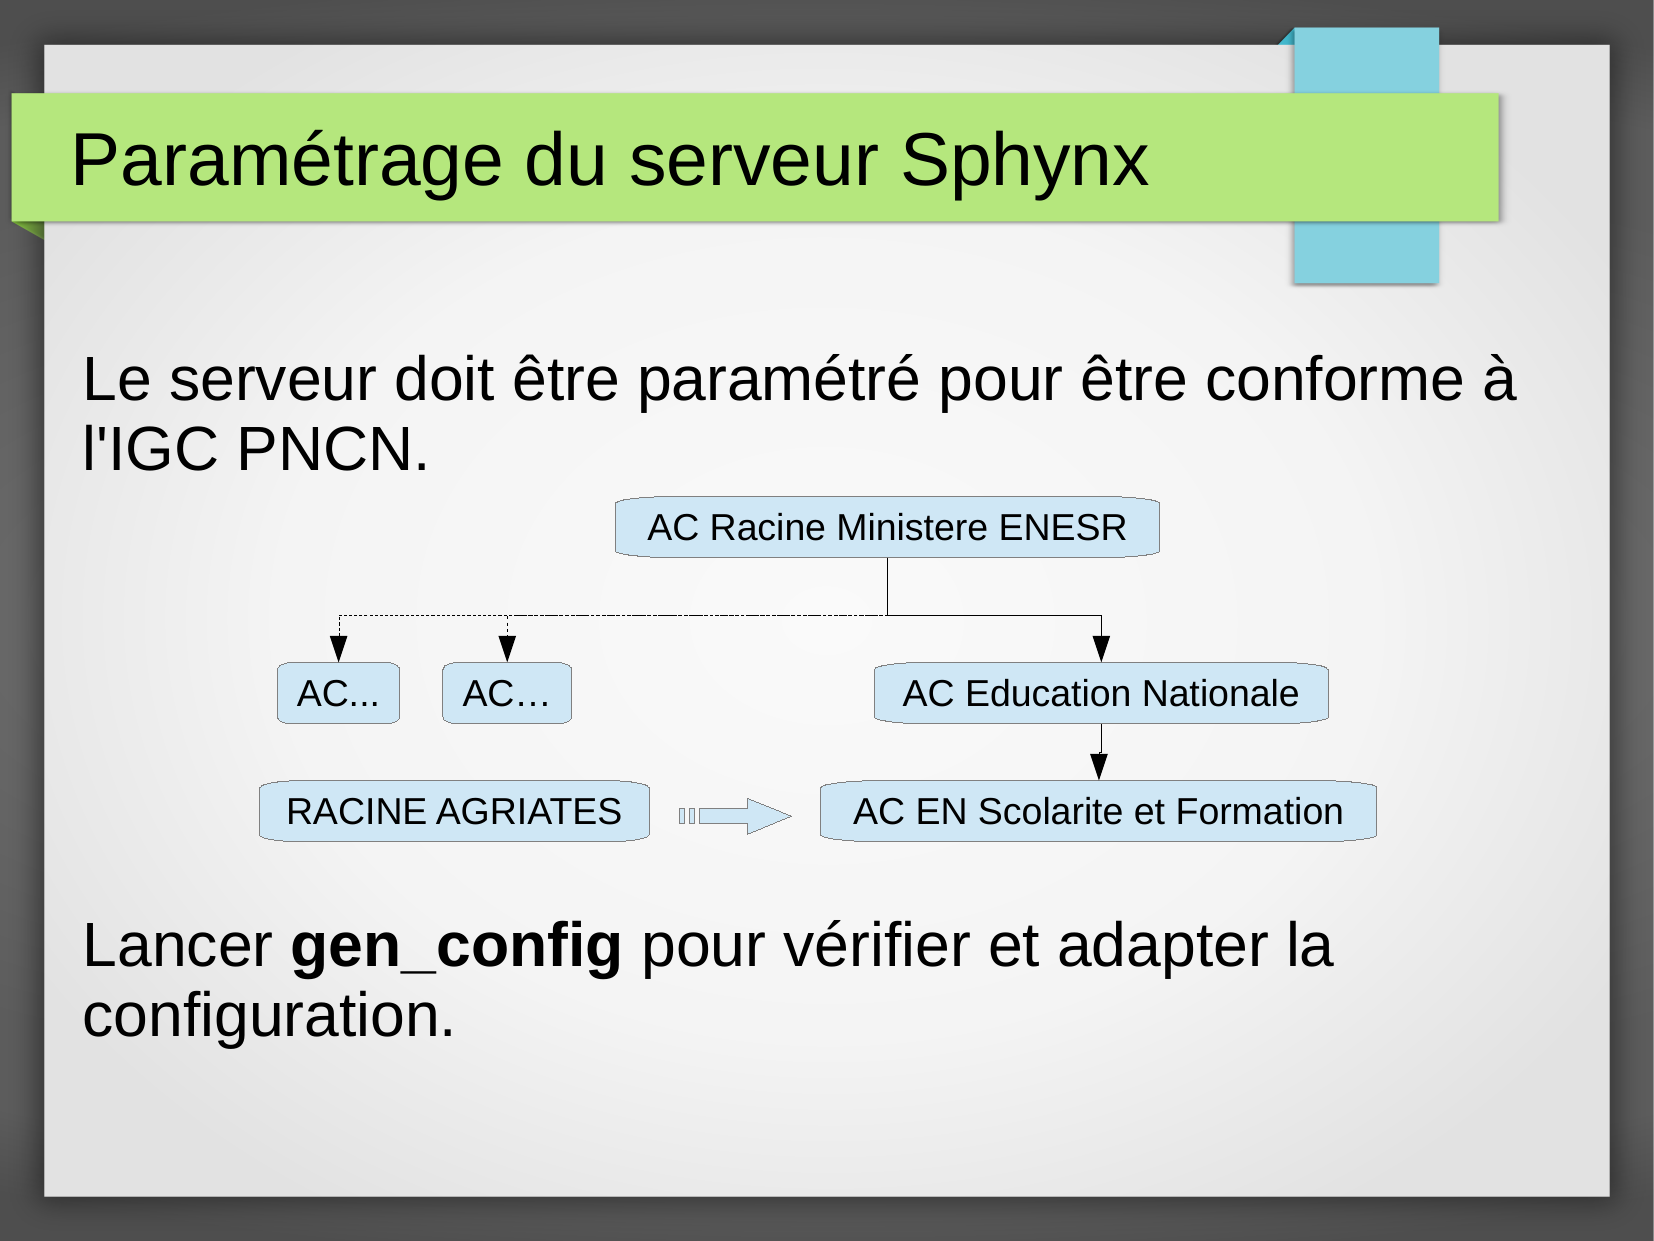

# Paramétrage du serveur Sphynx
Le serveur doit être paramétré pour être conforme à l'IGC PNCN.
Lancer gen_config pour vérifier et adapter la configuration.
AC Racine Ministere ENESR
AC...
AC…
AC Education Nationale
RACINE AGRIATES
AC EN Scolarite et Formation